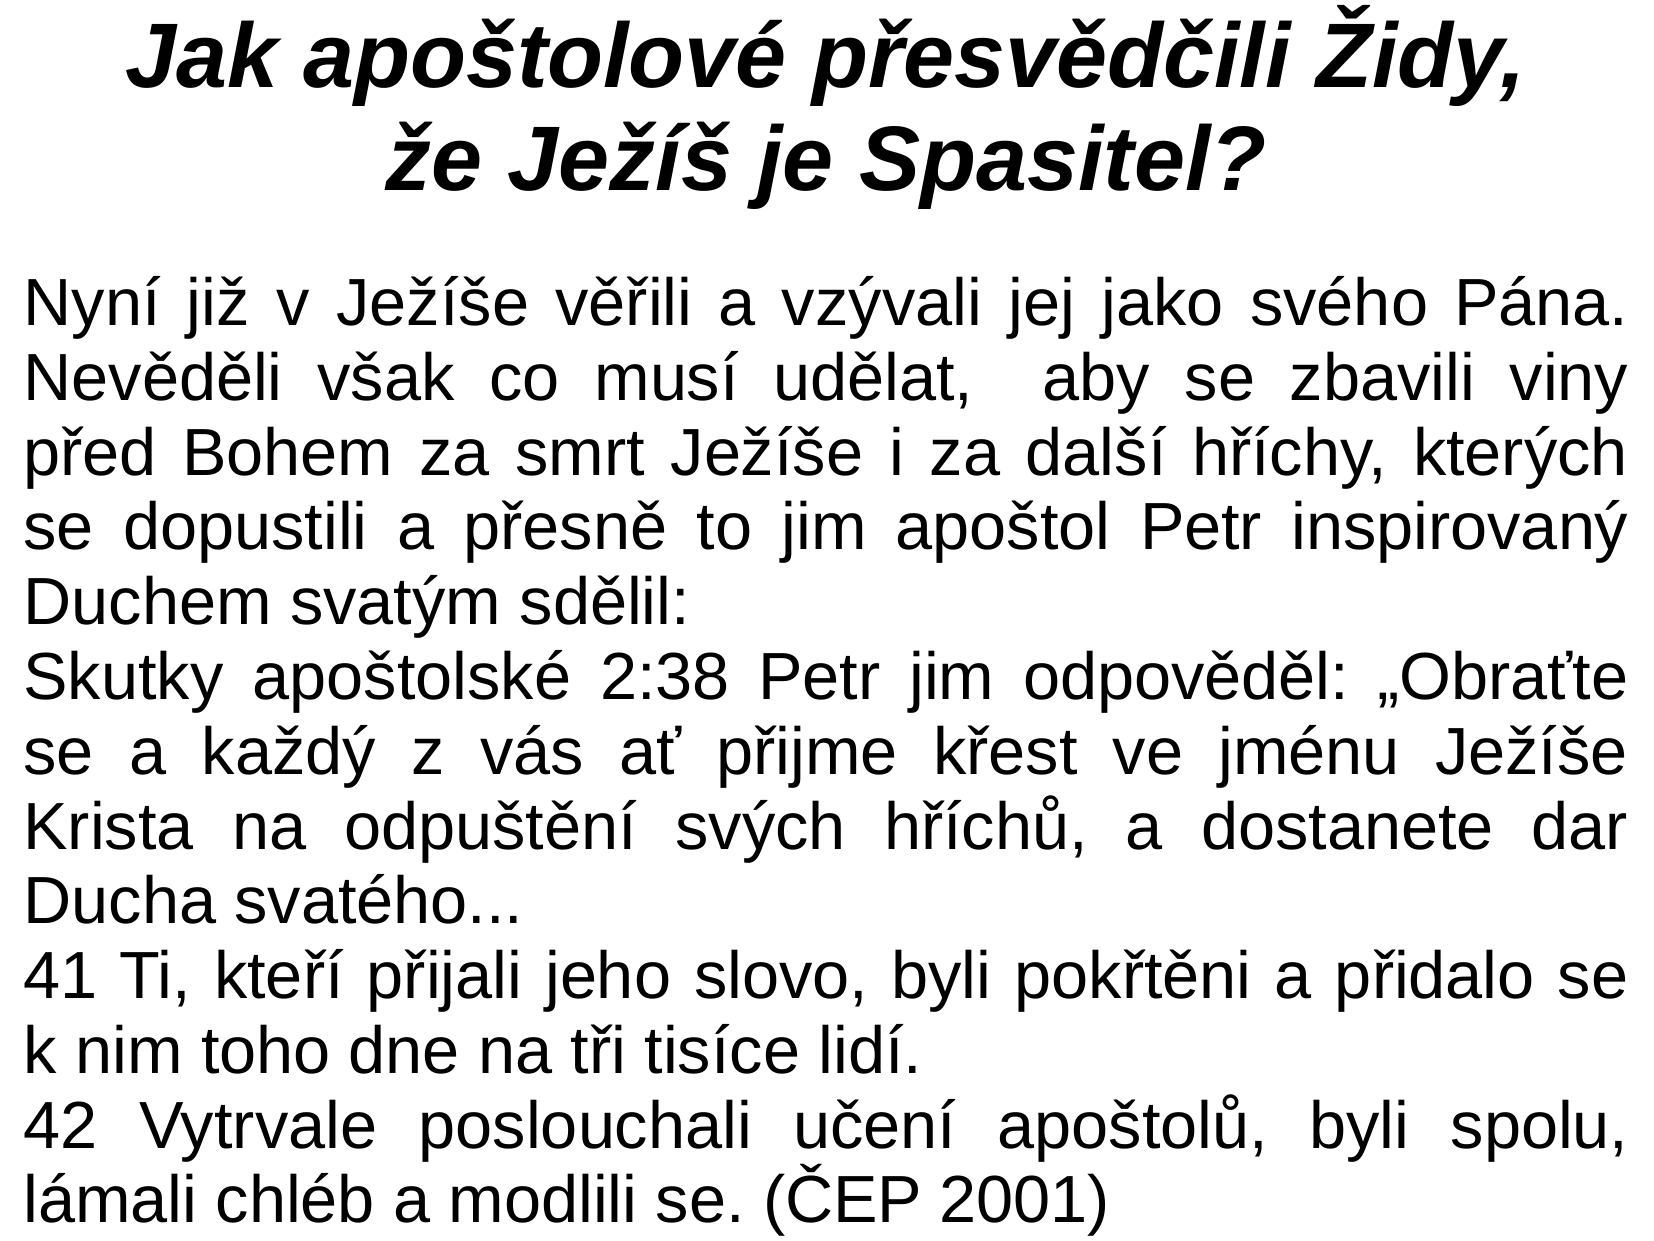

Nyní již v Ježíše věřili a vzývali jej jako svého Pána. Nevěděli však co musí udělat, aby se zbavili viny před Bohem za smrt Ježíše i za další hříchy, kterých se dopustili a přesně to jim apoštol Petr inspirovaný Duchem svatým sdělil:
Skutky apoštolské 2:38 Petr jim odpověděl: „Obraťte se a každý z vás ať přijme křest ve jménu Ježíše Krista na odpuštění svých hříchů, a dostanete dar Ducha svatého...
41 Ti, kteří přijali jeho slovo, byli pokřtěni a přidalo se k nim toho dne na tři tisíce lidí.
42 Vytrvale poslouchali učení apoštolů, byli spolu, lámali chléb a modlili se. (ČEP 2001)
# Jak apoštolové přesvědčili Židy, že Ježíš je Spasitel?